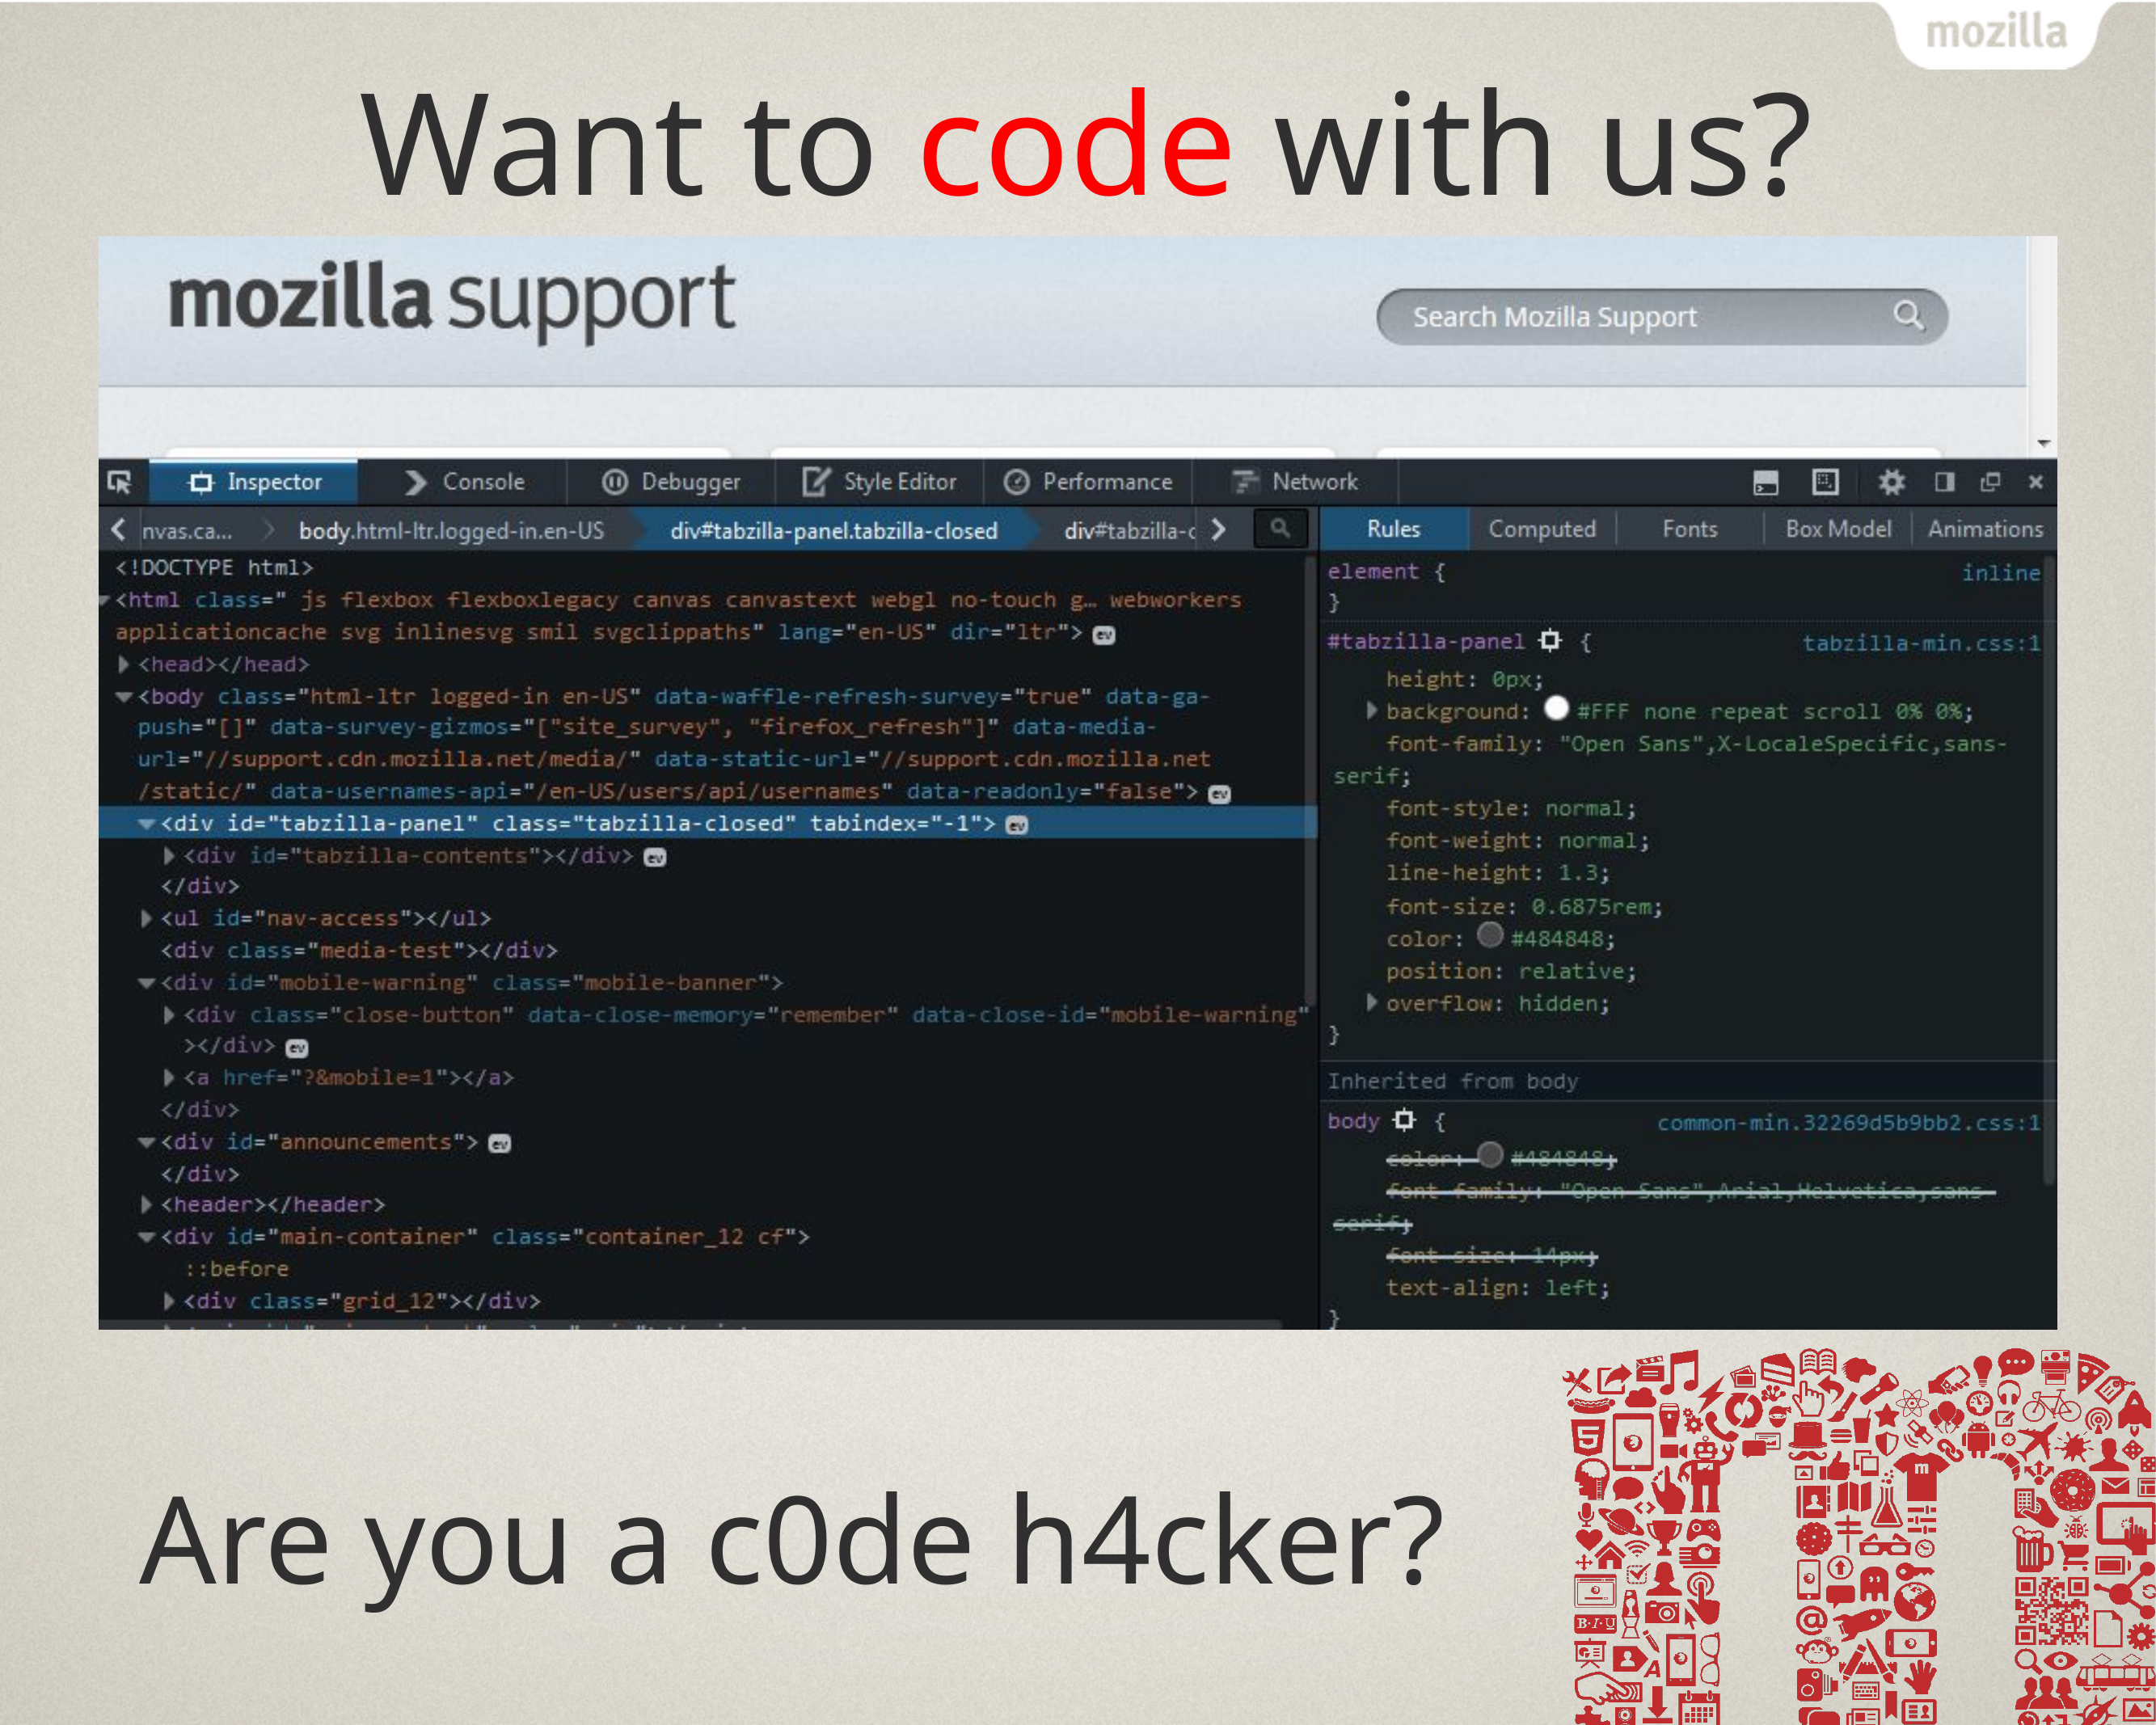

# Want to code with us?
Are you a c0de h4cker?